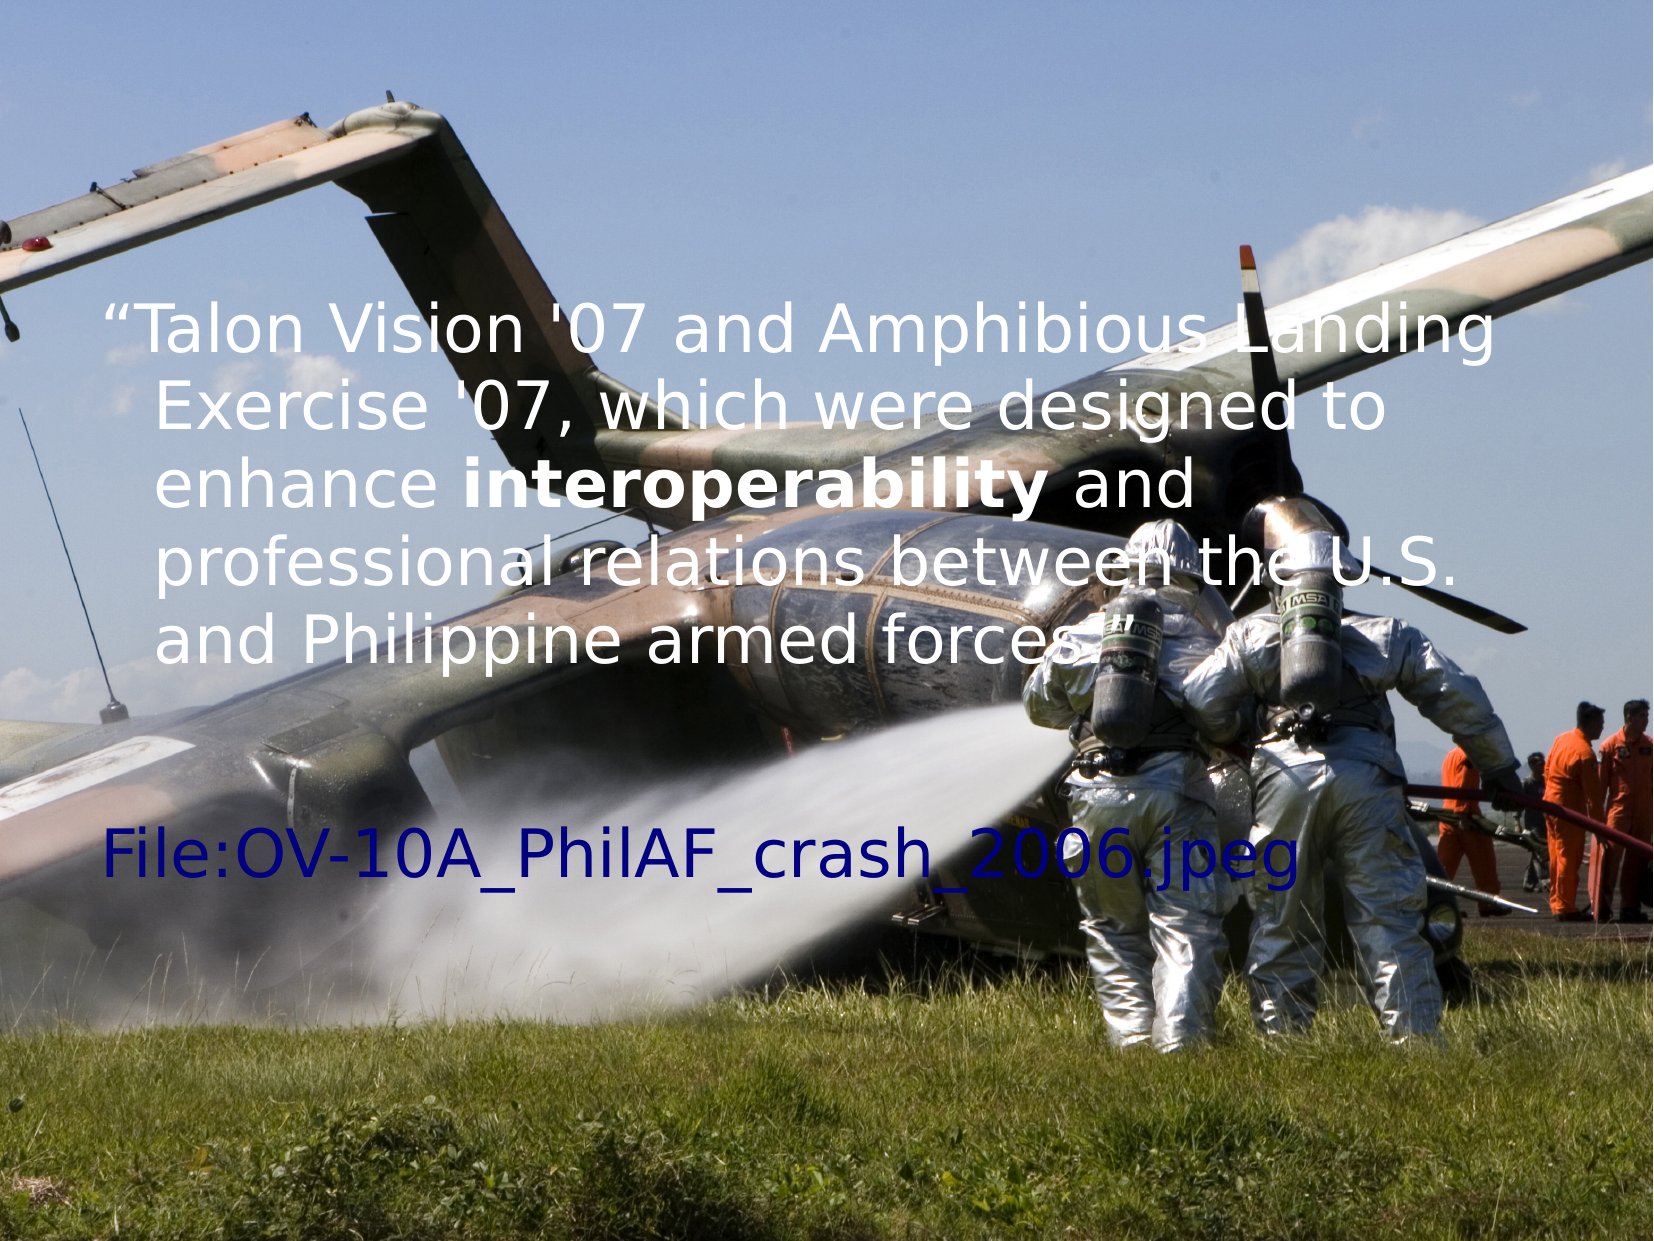

# “Talon Vision '07 and Amphibious Landing Exercise '07, which were designed to enhance interoperability and professional relations between the U.S. and Philippine armed forces.”
File:OV-10A_PhilAF_crash_2006.jpeg